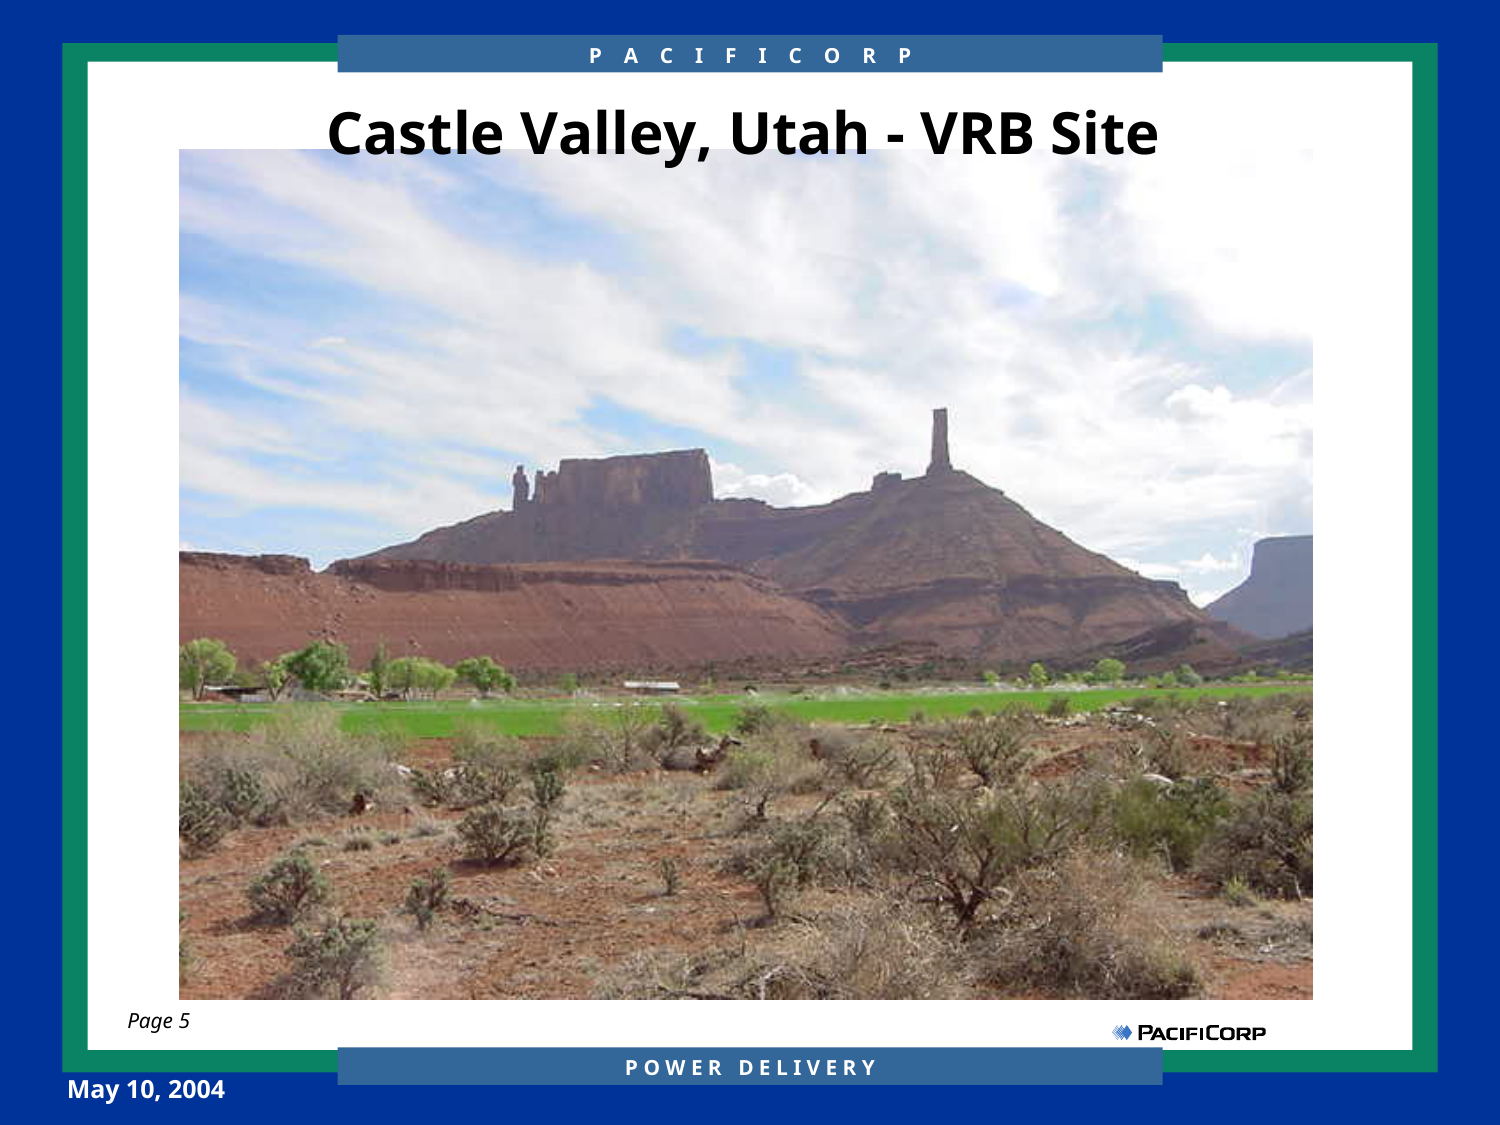

# Castle Valley, Utah - VRB Site
5